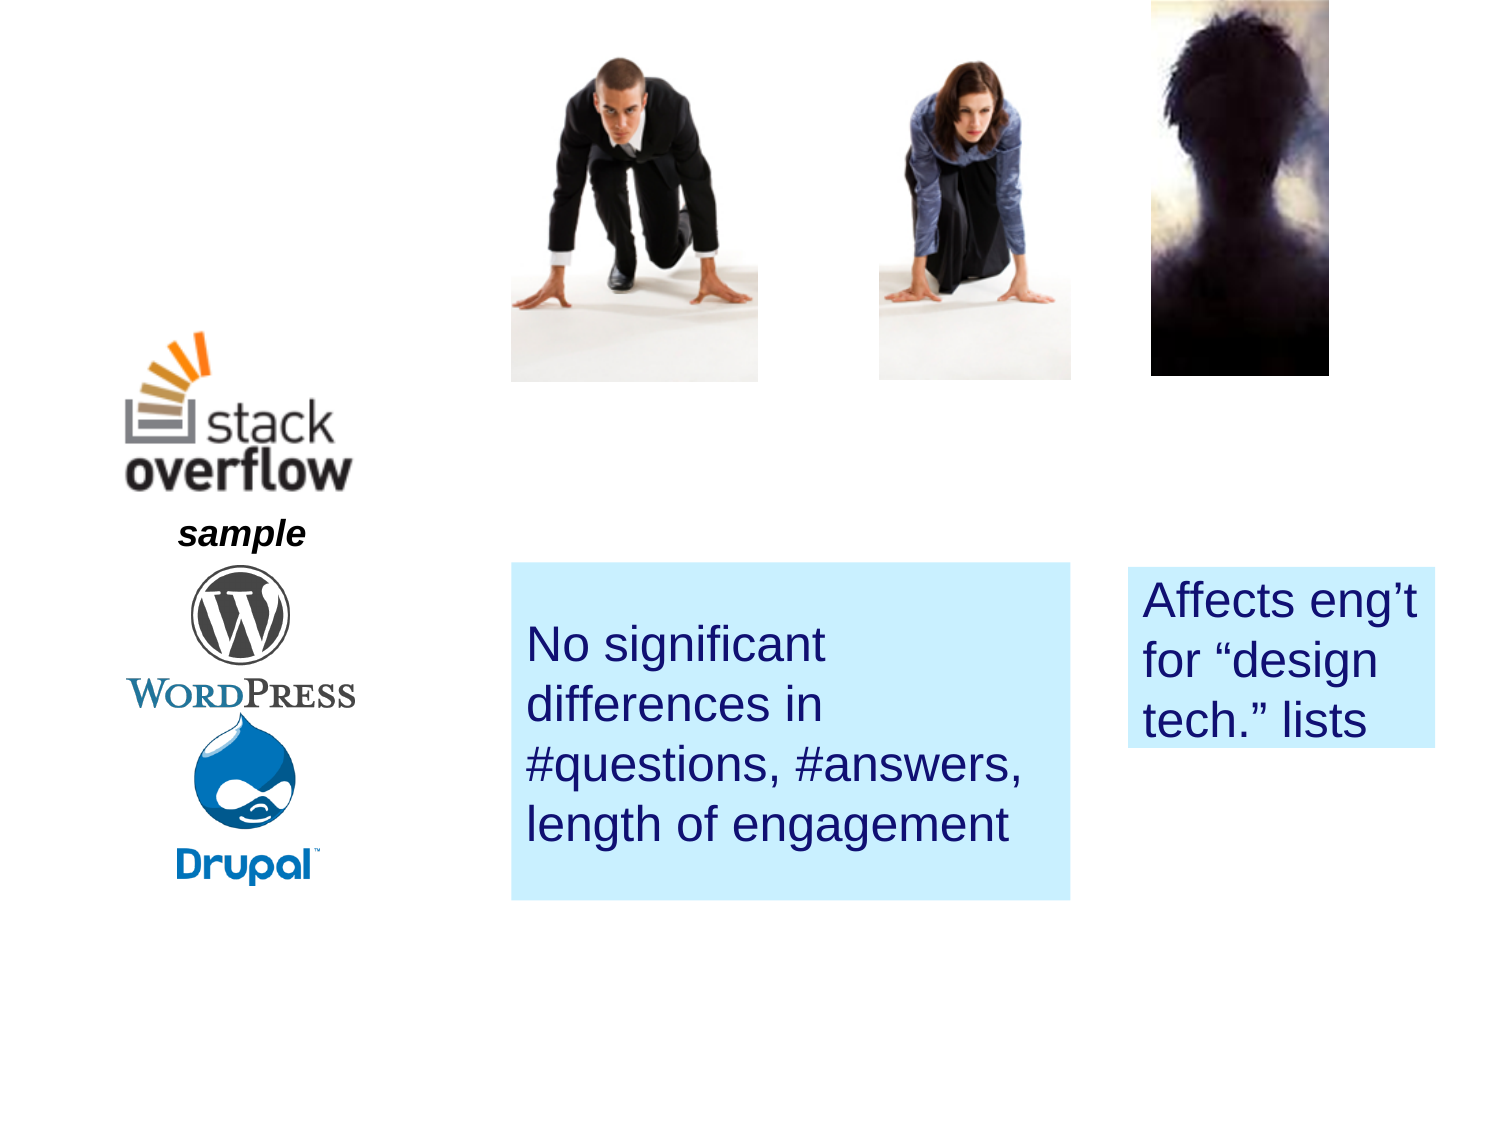

#
sample
No significant differences in #questions, #answers, length of engagement
Affects eng’t for “design tech.” lists